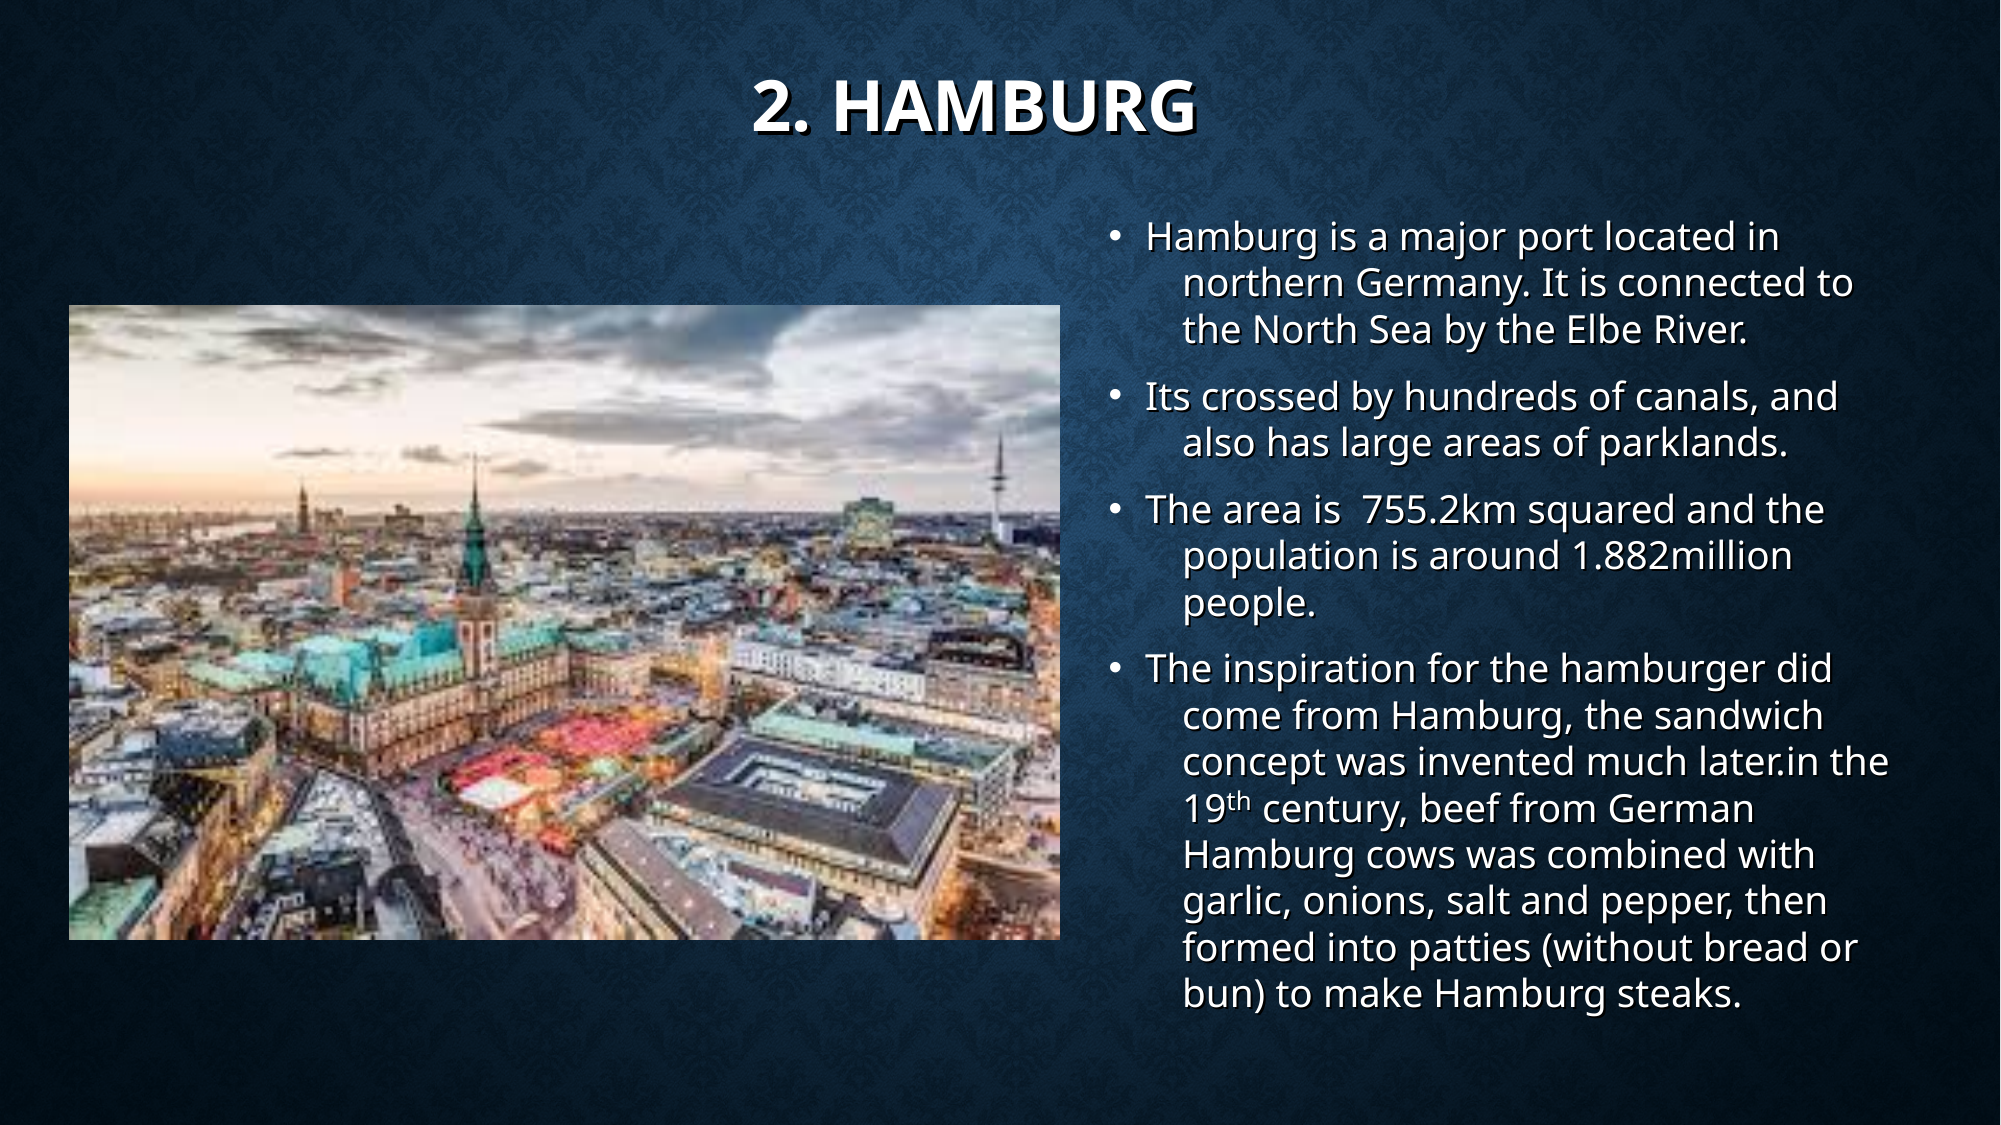

# 2. HAMBURG
Hamburg is a major port located in northern Germany. It is connected to the North Sea by the Elbe River.
Its crossed by hundreds of canals, and also has large areas of parklands.
The area is 755.2km squared and the population is around 1.882million people.
The inspiration for the hamburger did come from Hamburg, the sandwich concept was invented much later.in the 19th century, beef from German Hamburg cows was combined with garlic, onions, salt and pepper, then formed into patties (without bread or bun) to make Hamburg steaks.